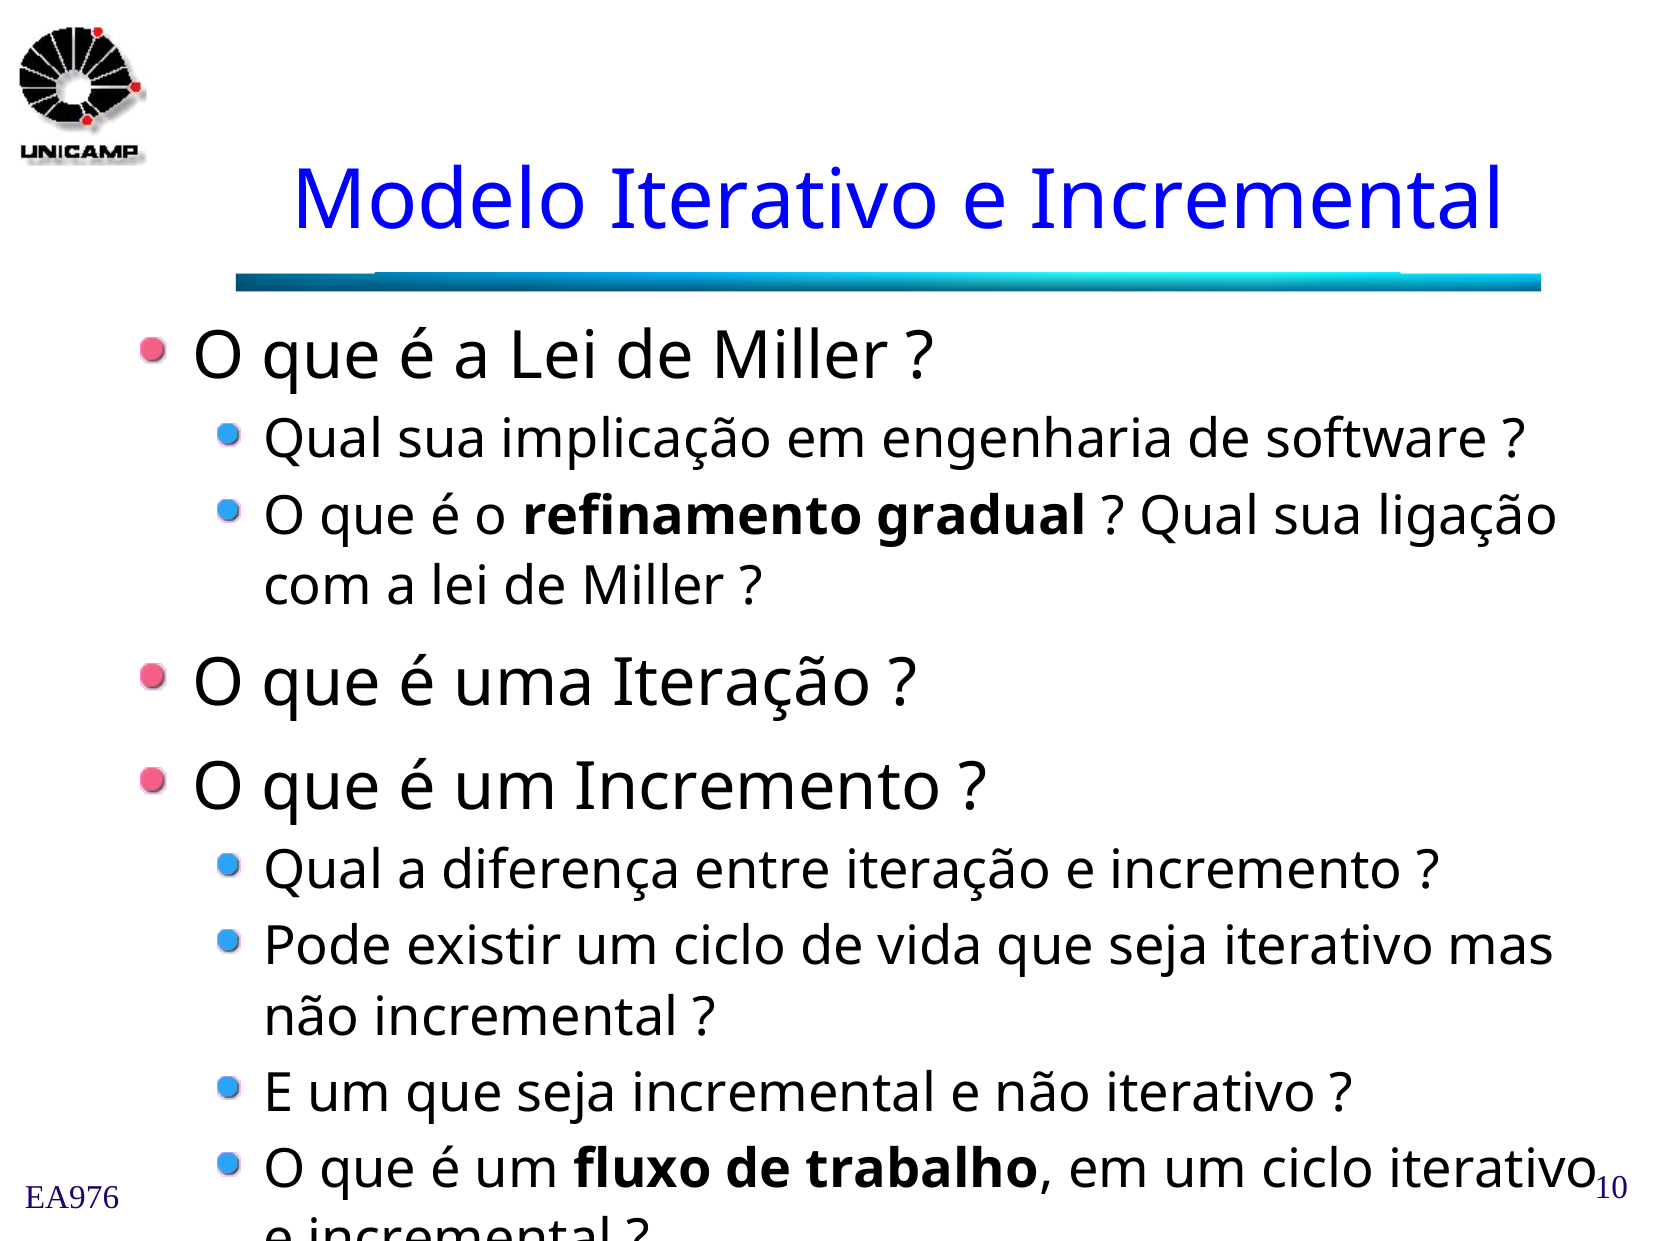

# Modelo Iterativo e Incremental
O que é a Lei de Miller ?
Qual sua implicação em engenharia de software ?
O que é o refinamento gradual ? Qual sua ligação com a lei de Miller ?
O que é uma Iteração ?
O que é um Incremento ?
Qual a diferença entre iteração e incremento ?
Pode existir um ciclo de vida que seja iterativo mas não incremental ?
E um que seja incremental e não iterativo ?
O que é um fluxo de trabalho, em um ciclo iterativo e incremental ?
10